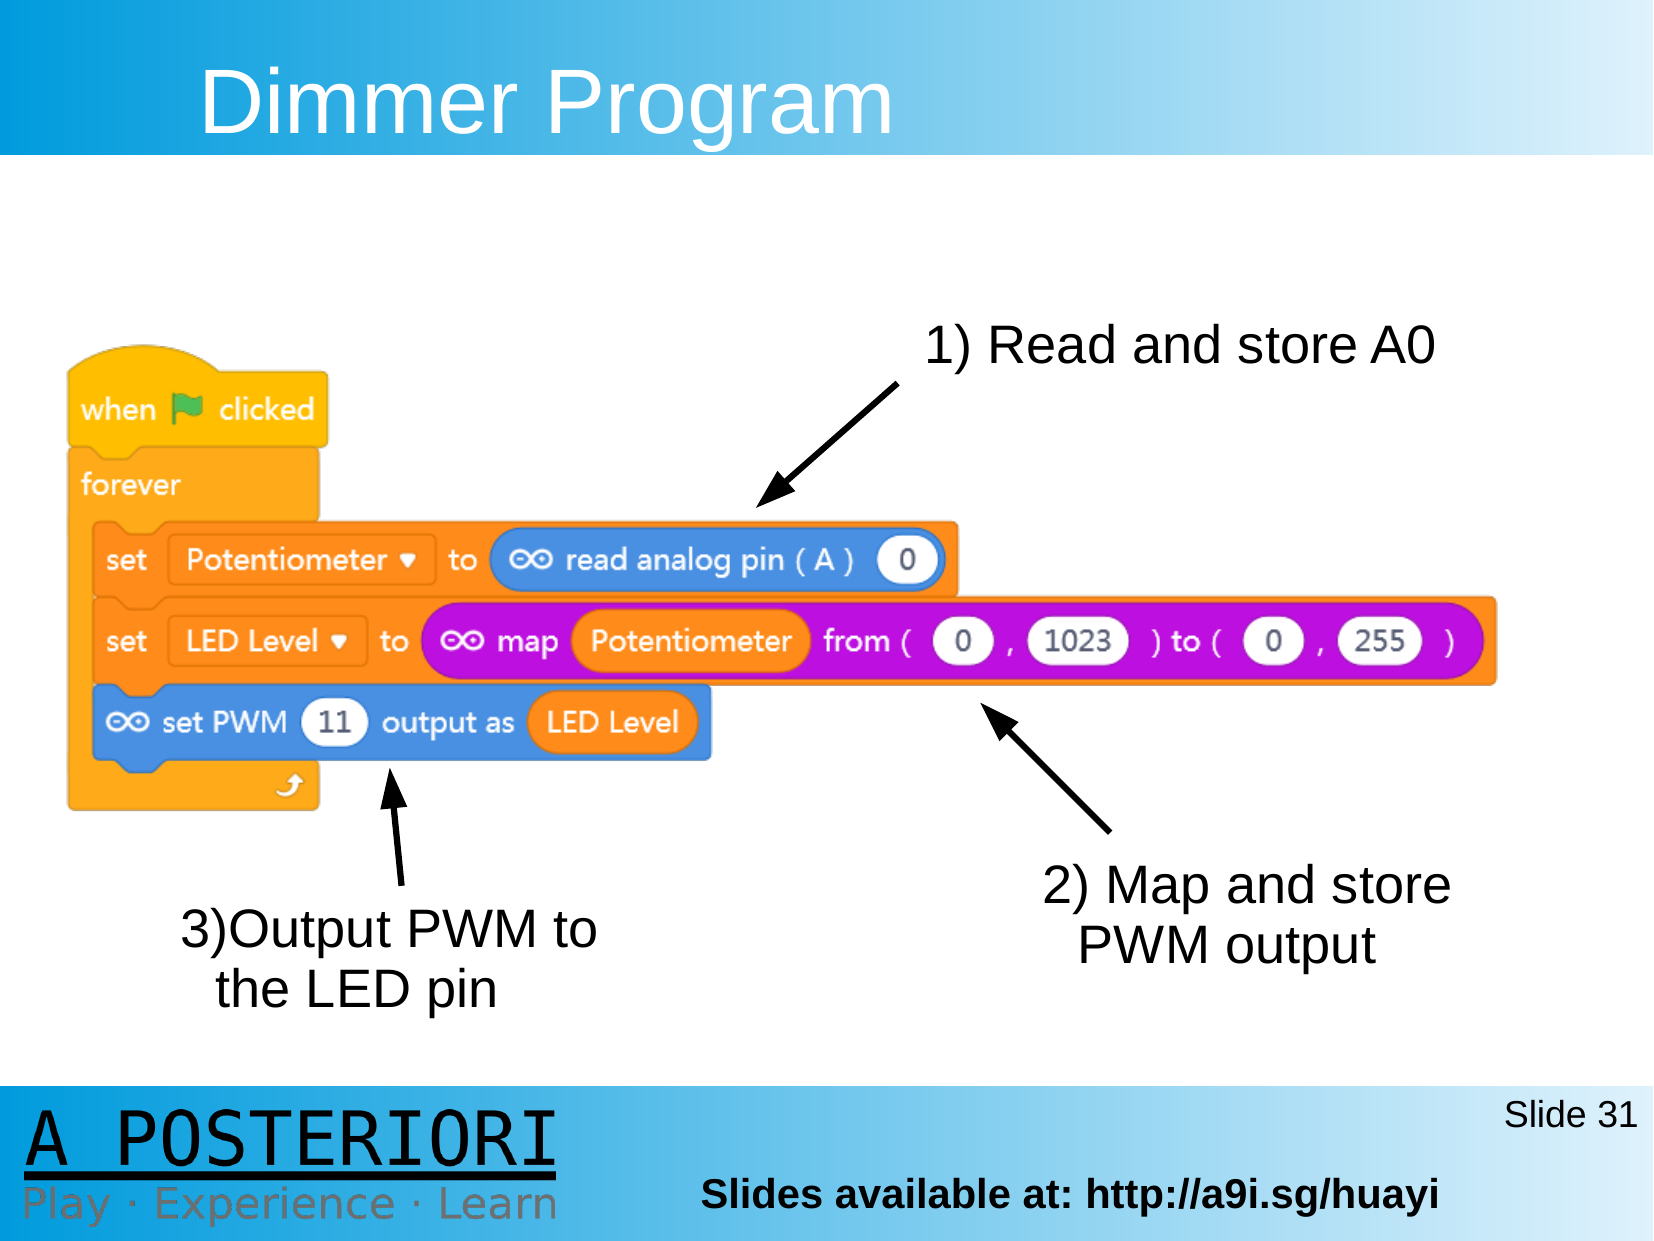

Dimmer Program
 Read and store A0
 Map and store PWM output
Output PWM to
the LED pin
#